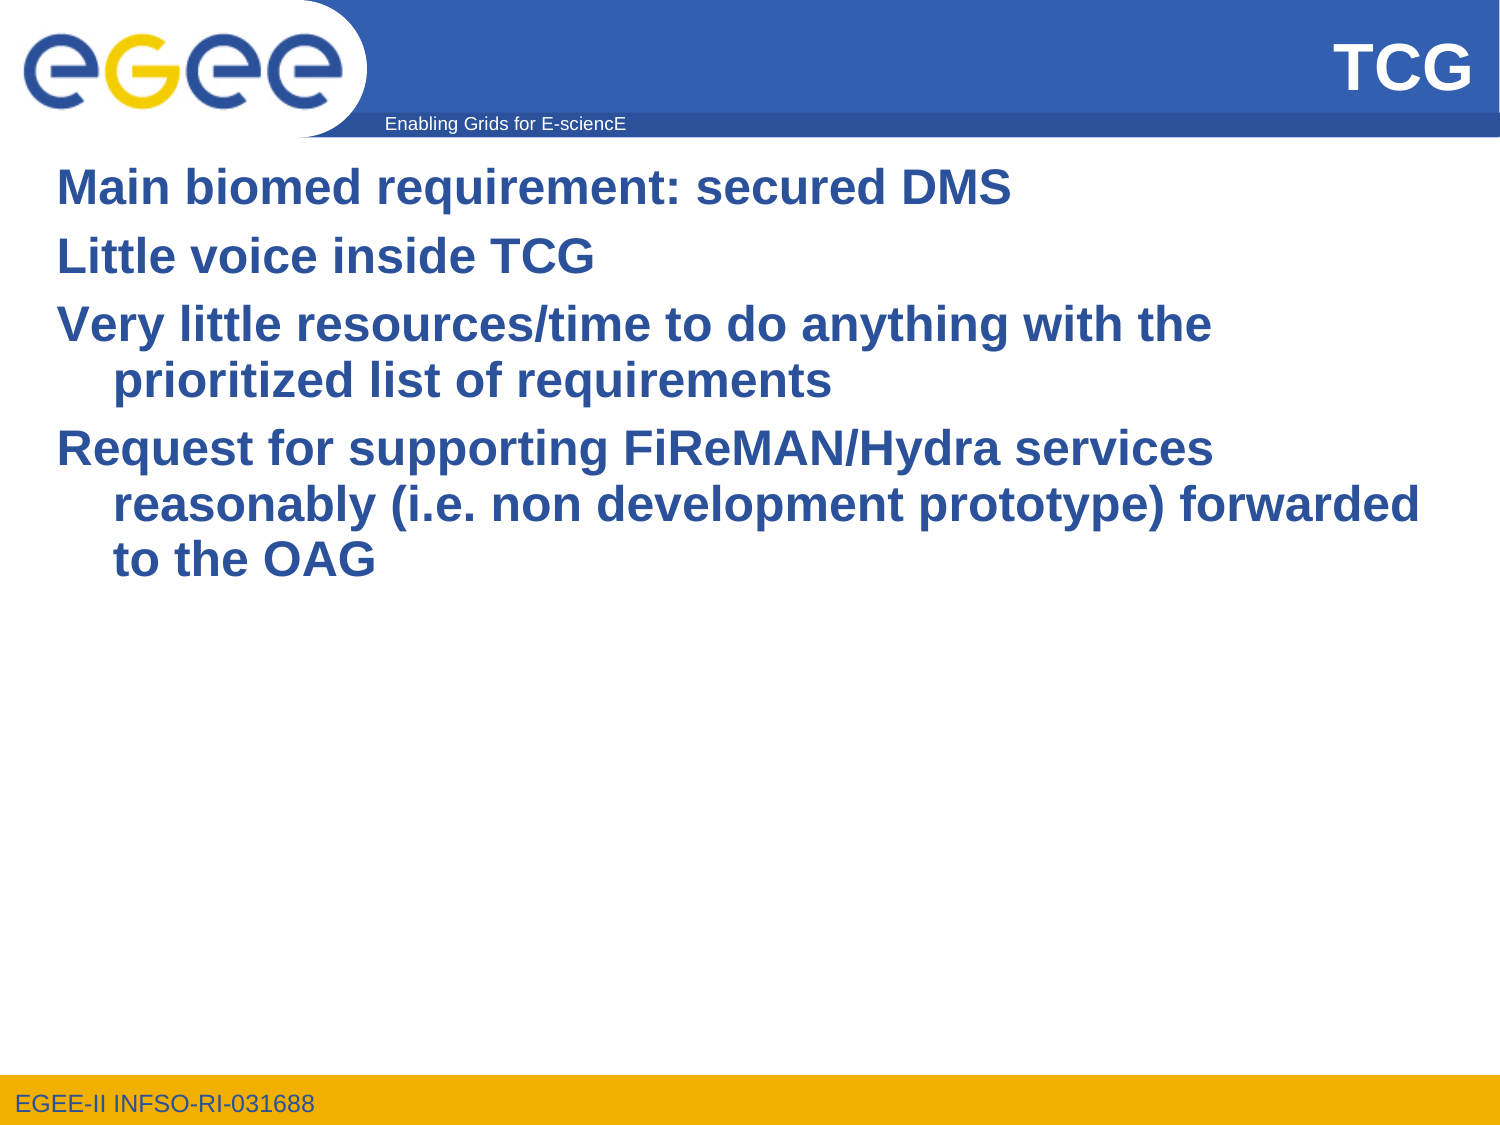

# TCG
Main biomed requirement: secured DMS
Little voice inside TCG
Very little resources/time to do anything with the prioritized list of requirements
Request for supporting FiReMAN/Hydra services reasonably (i.e. non development prototype) forwarded to the OAG